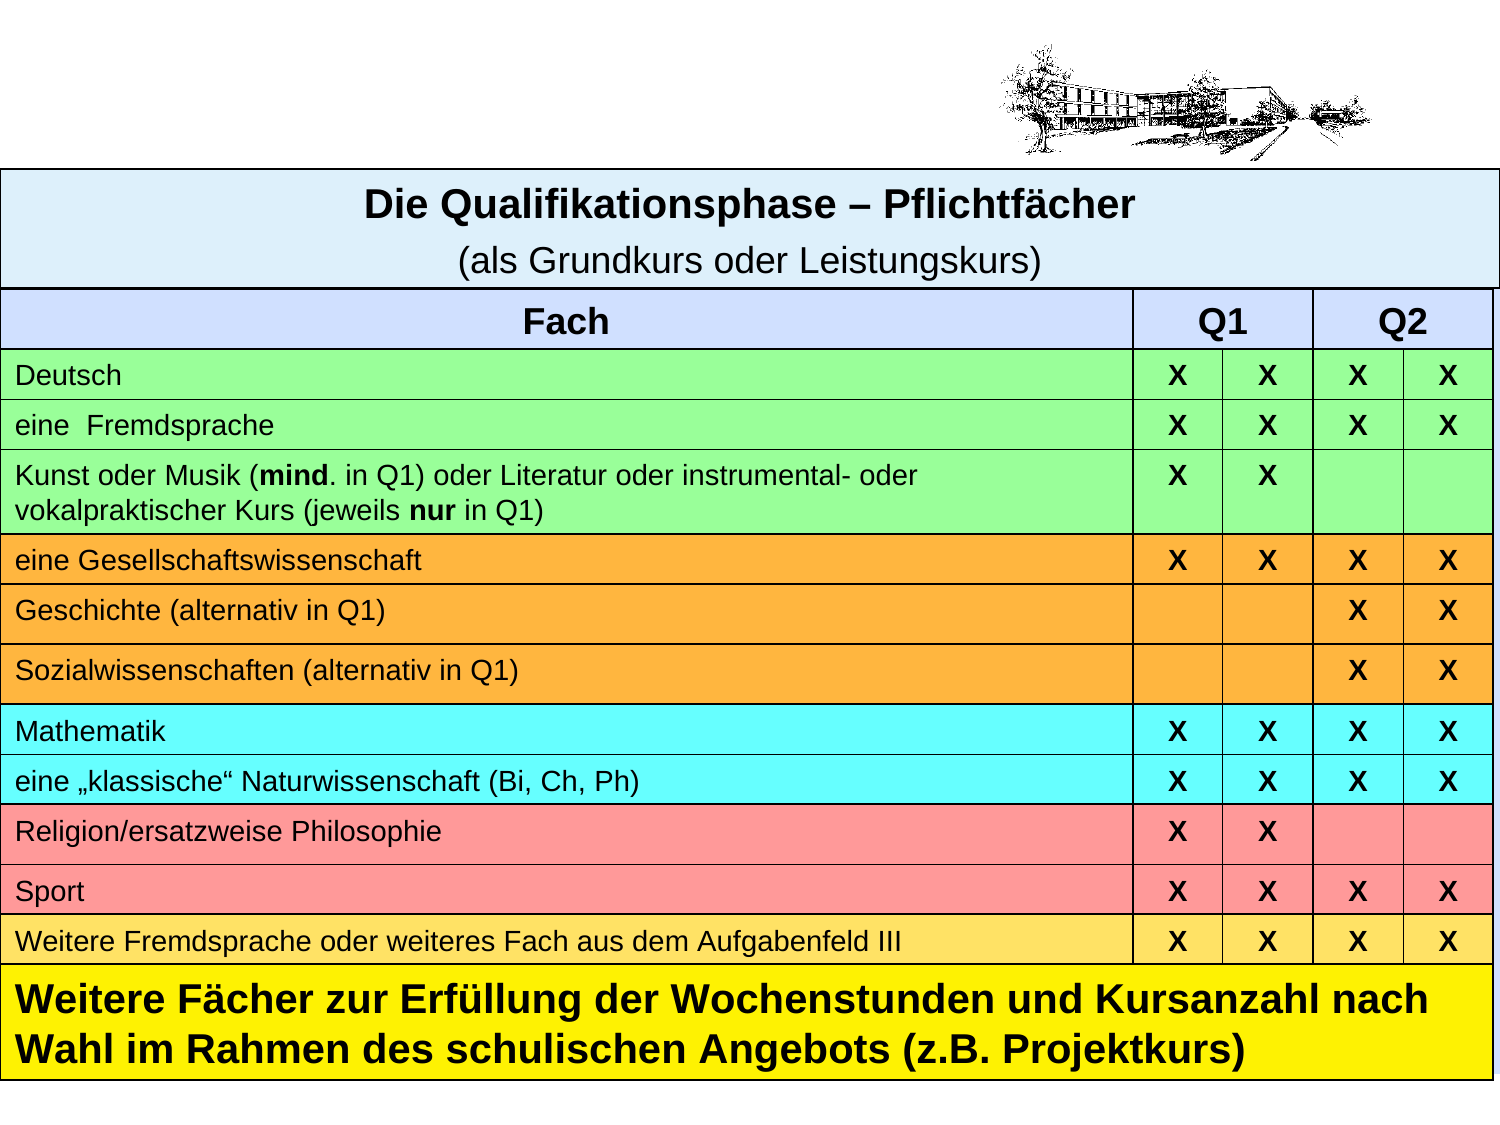

| Die Qualifikationsphase – Pflichtfächer (als Grundkurs oder Leistungskurs) |
| --- |
#
| Fach | Q1 | | Q2 | |
| --- | --- | --- | --- | --- |
| Deutsch | X | X | X | X |
| eine Fremdsprache | X | X | X | X |
| Kunst oder Musik (mind. in Q1) oder Literatur oder instrumental- oder vokalpraktischer Kurs (jeweils nur in Q1) | X | X | | |
| eine Gesellschaftswissenschaft | X | X | X | X |
| Geschichte (alternativ in Q1) | | | X | X |
| Sozialwissenschaften (alternativ in Q1) | | | X | X |
| Mathematik | X | X | X | X |
| eine „klassische“ Naturwissenschaft (Bi, Ch, Ph) | X | X | X | X |
| Religion/ersatzweise Philosophie | X | X | | |
| Sport | X | X | X | X |
| Weitere Fremdsprache oder weiteres Fach aus dem Aufgabenfeld III | X | X | X | X |
| Weitere Fächer zur Erfüllung der Wochenstunden und Kursanzahl nach Wahl im Rahmen des schulischen Angebots (z.B. Projektkurs) | | | | |
5